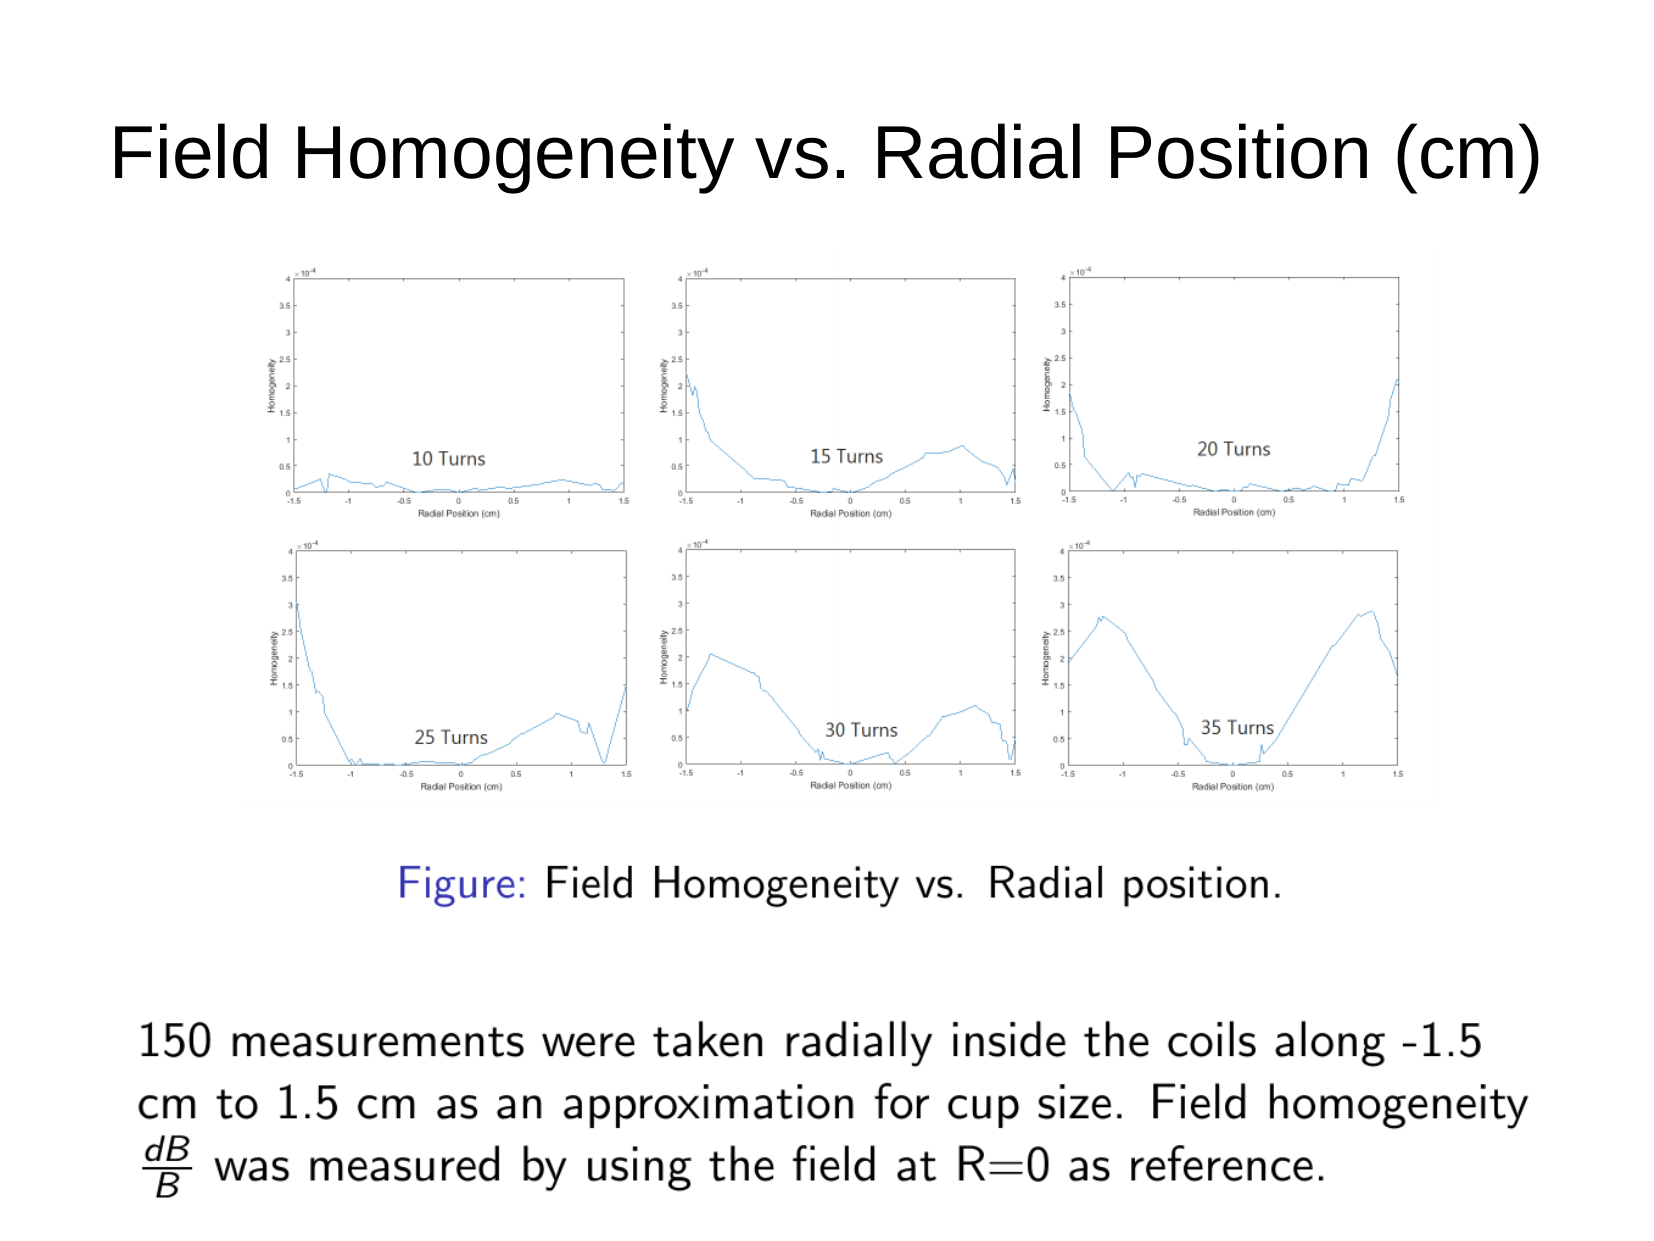

# Field Homogeneity vs. Radial Position (cm)